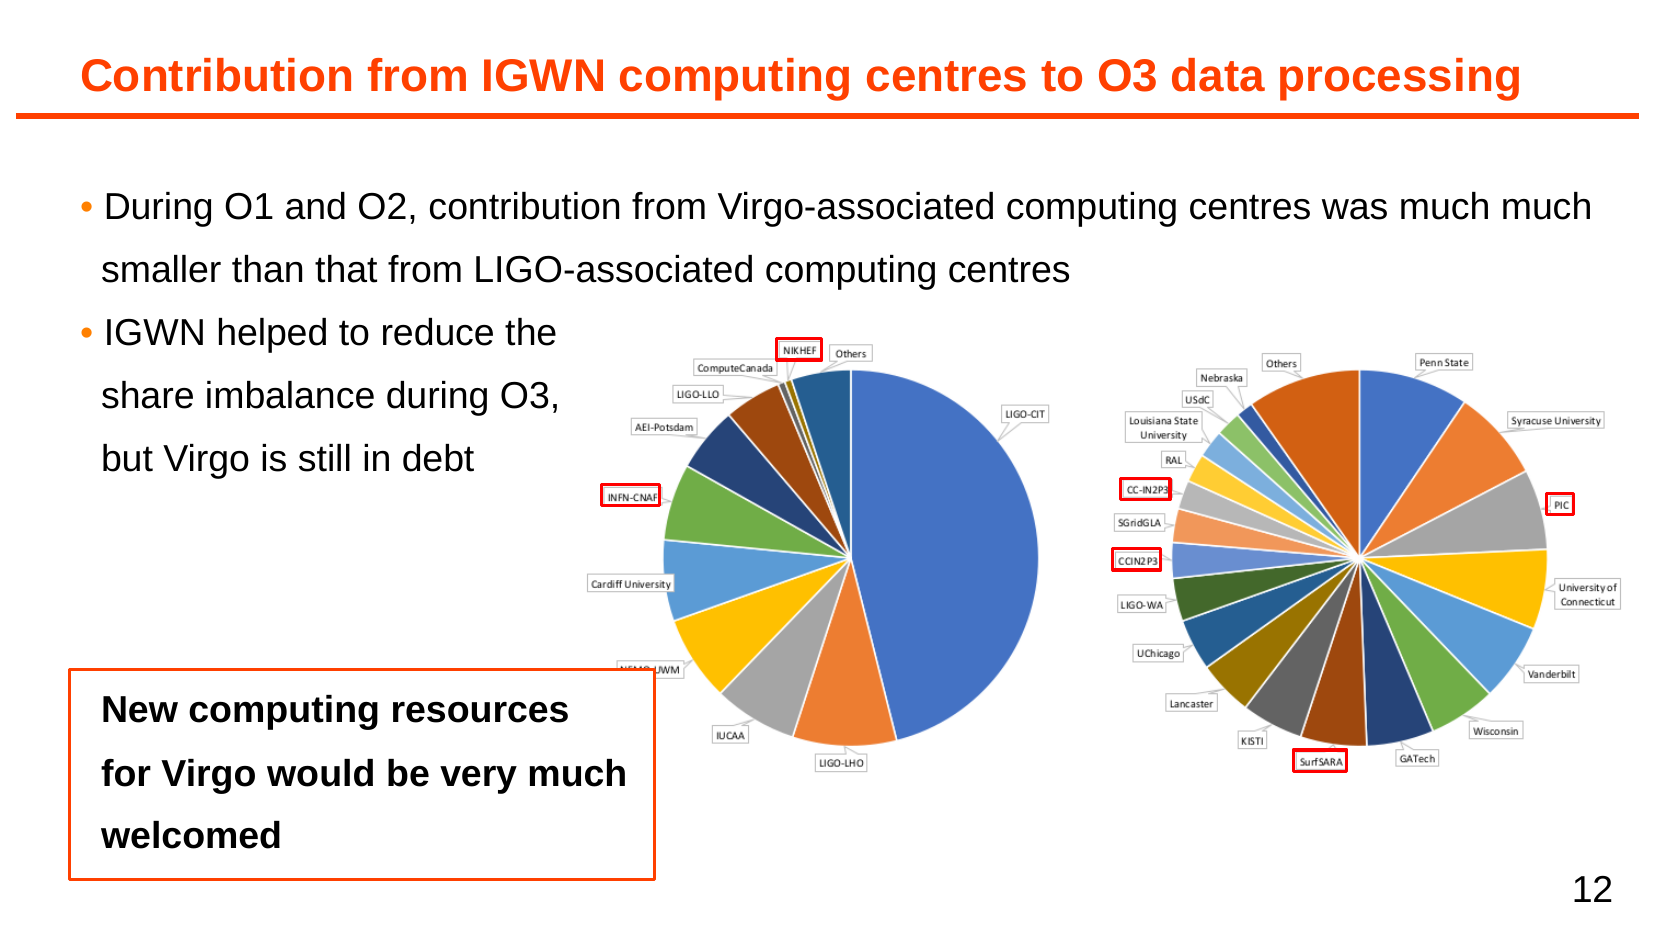

Contribution from IGWN computing centres to O3 data processing
• During O1 and O2, contribution from Virgo-associated computing centres was much much
 smaller than that from LIGO-associated computing centres
• IGWN helped to reduce the
 share imbalance during O3,
 but Virgo is still in debt
 New computing resources
 for Virgo would be very much
 welcomed
12